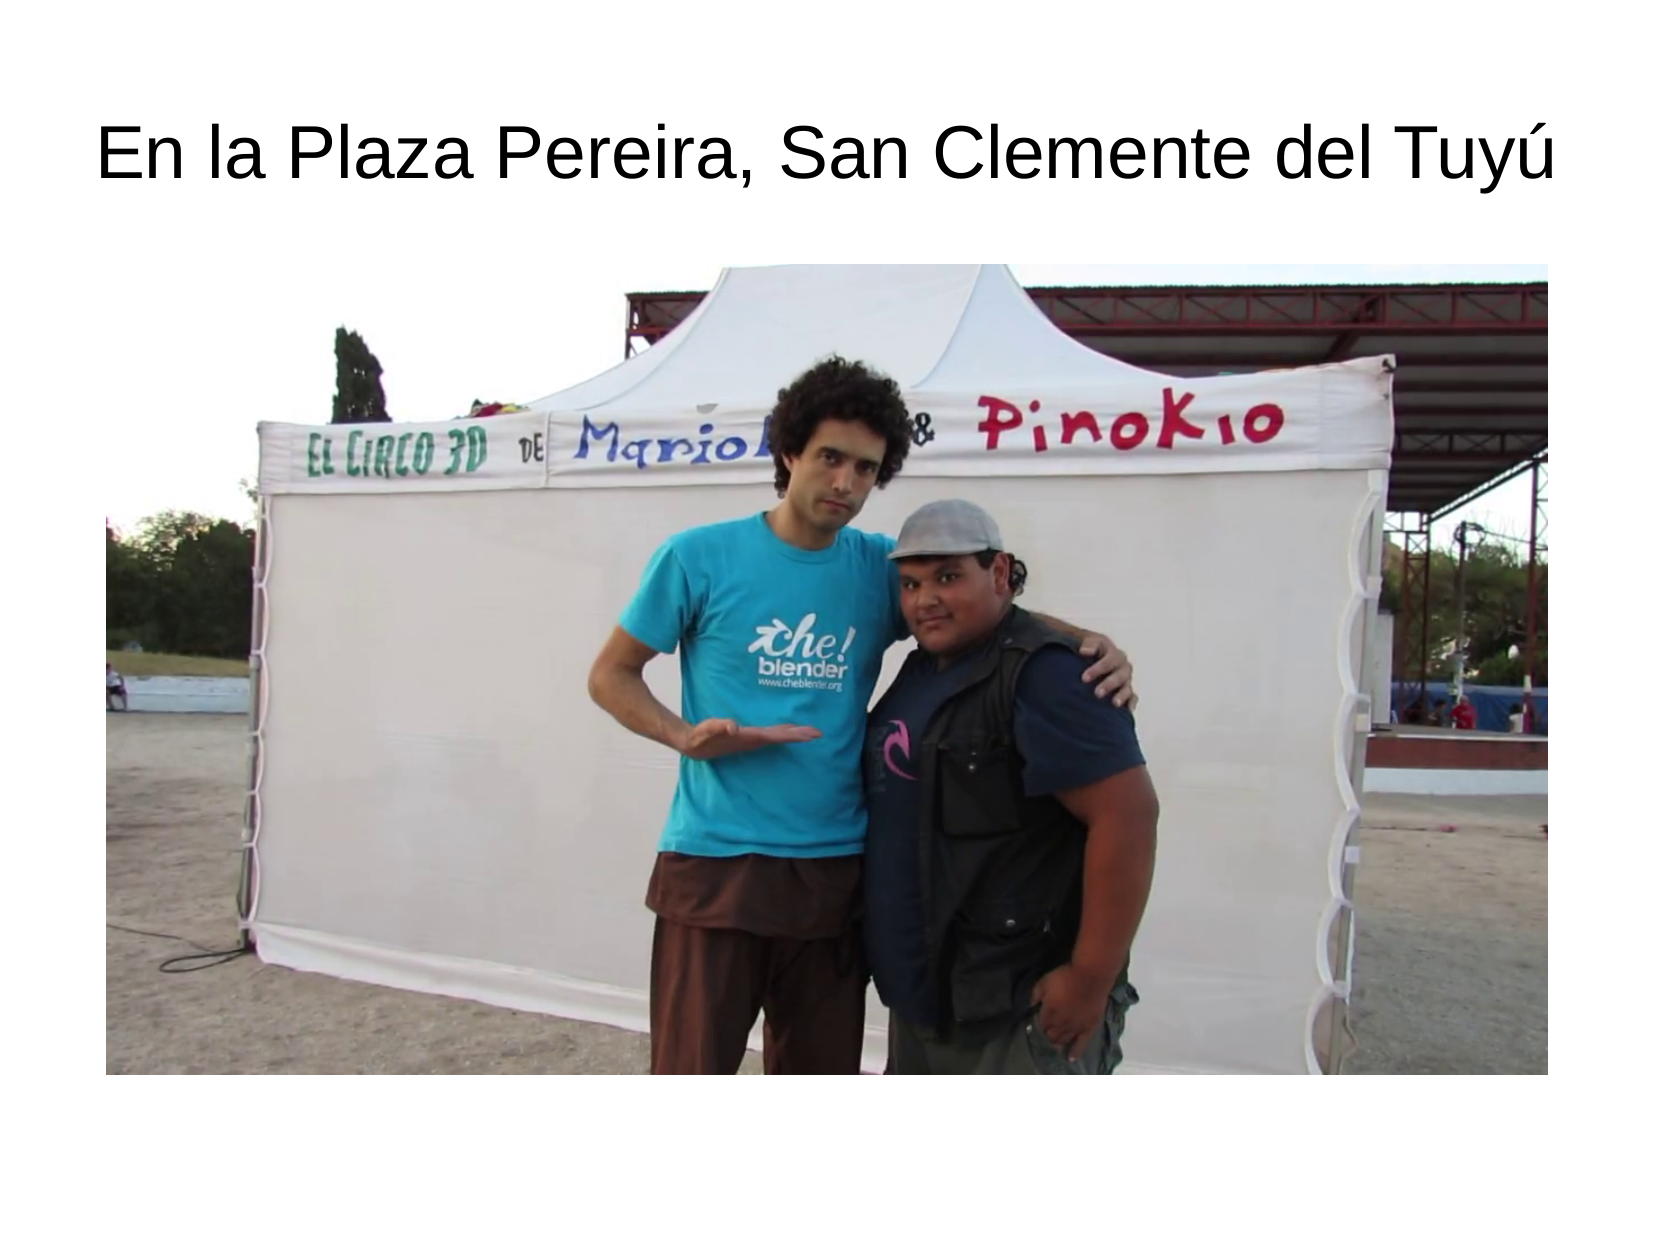

# En la Plaza Pereira, San Clemente del Tuyú